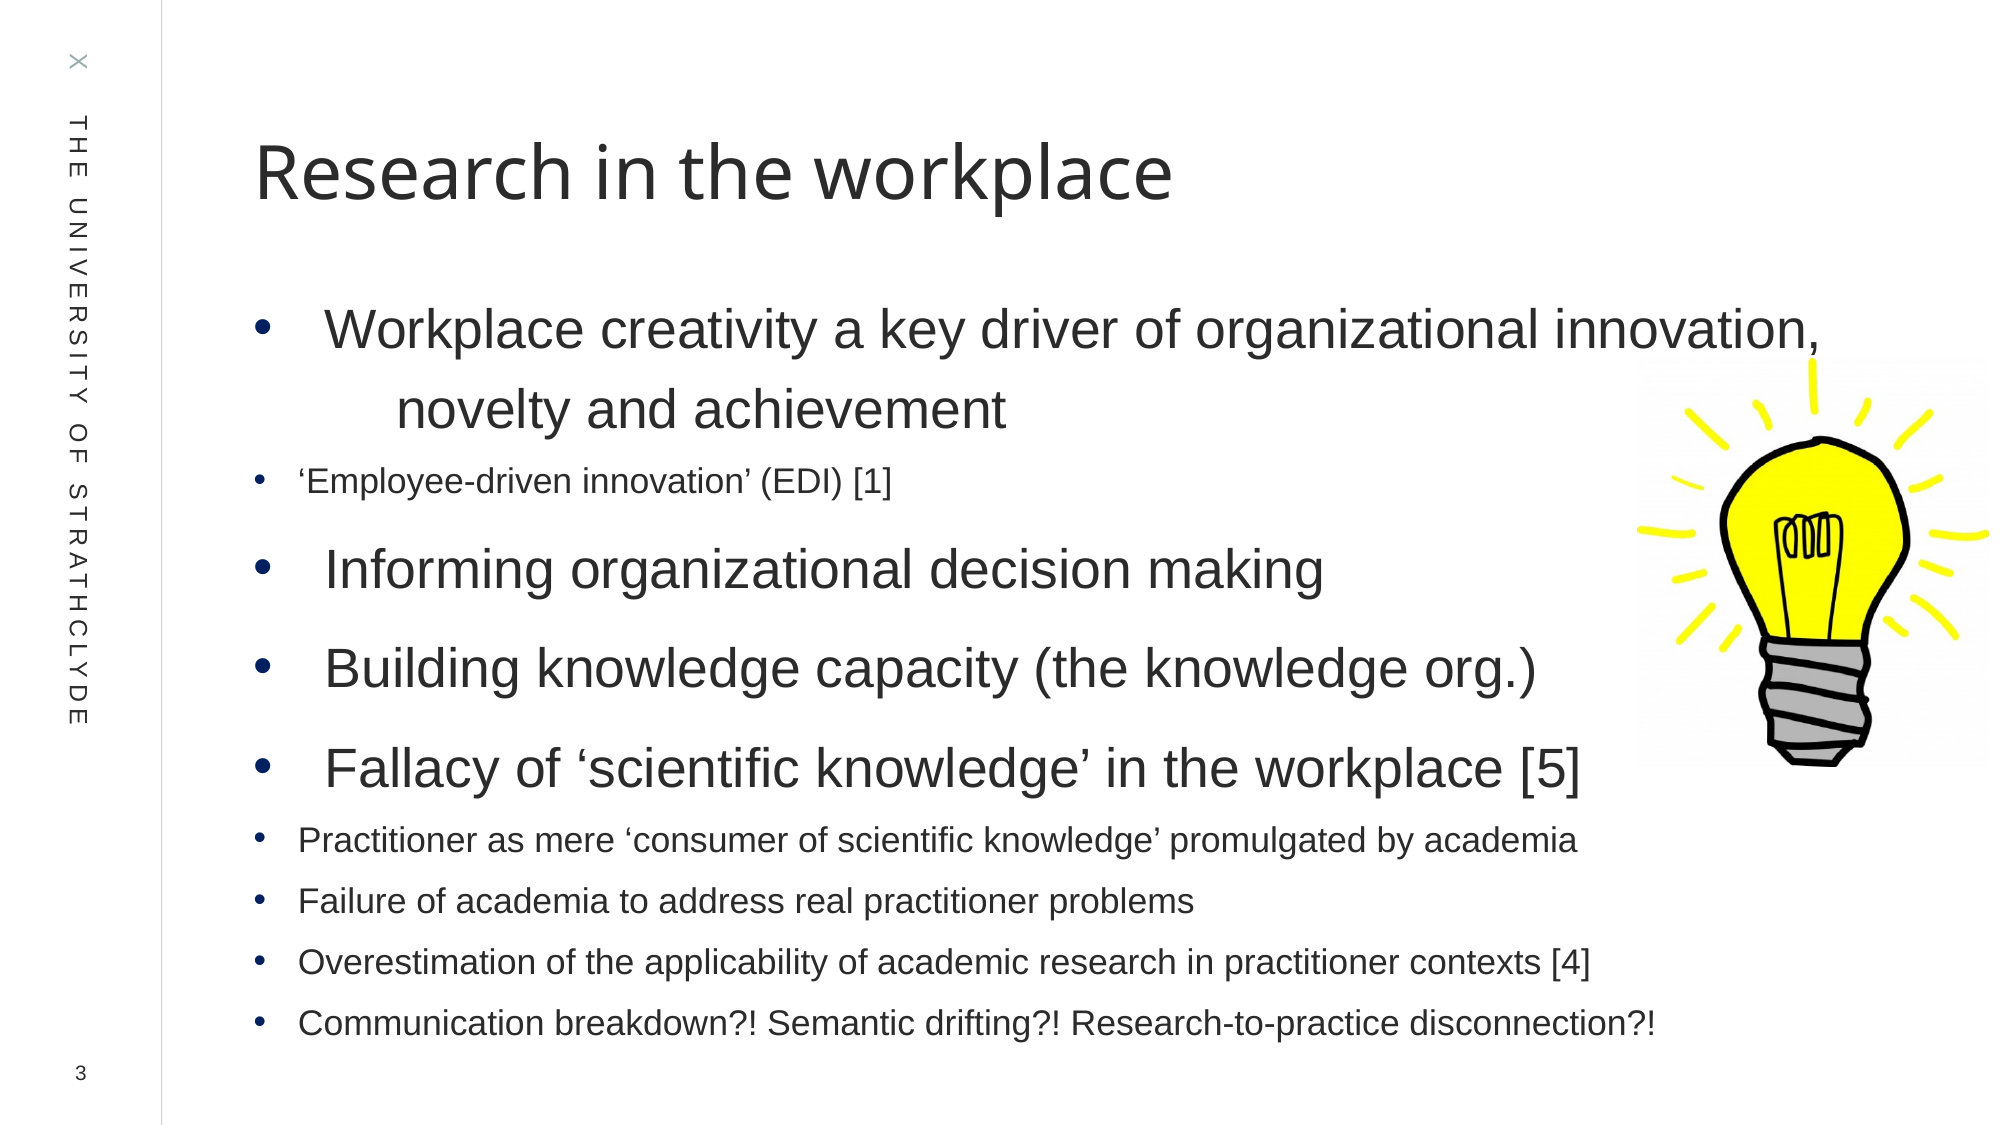

# Research in the workplace
Workplace creativity a key driver of organizational innovation, novelty and achievement
‘Employee-driven innovation’ (EDI) [1]
Informing organizational decision making
Building knowledge capacity (the knowledge org.)
Fallacy of ‘scientific knowledge’ in the workplace [5]
Practitioner as mere ‘consumer of scientific knowledge’ promulgated by academia
Failure of academia to address real practitioner problems
Overestimation of the applicability of academic research in practitioner contexts [4]
Communication breakdown?! Semantic drifting?! Research-to-practice disconnection?!